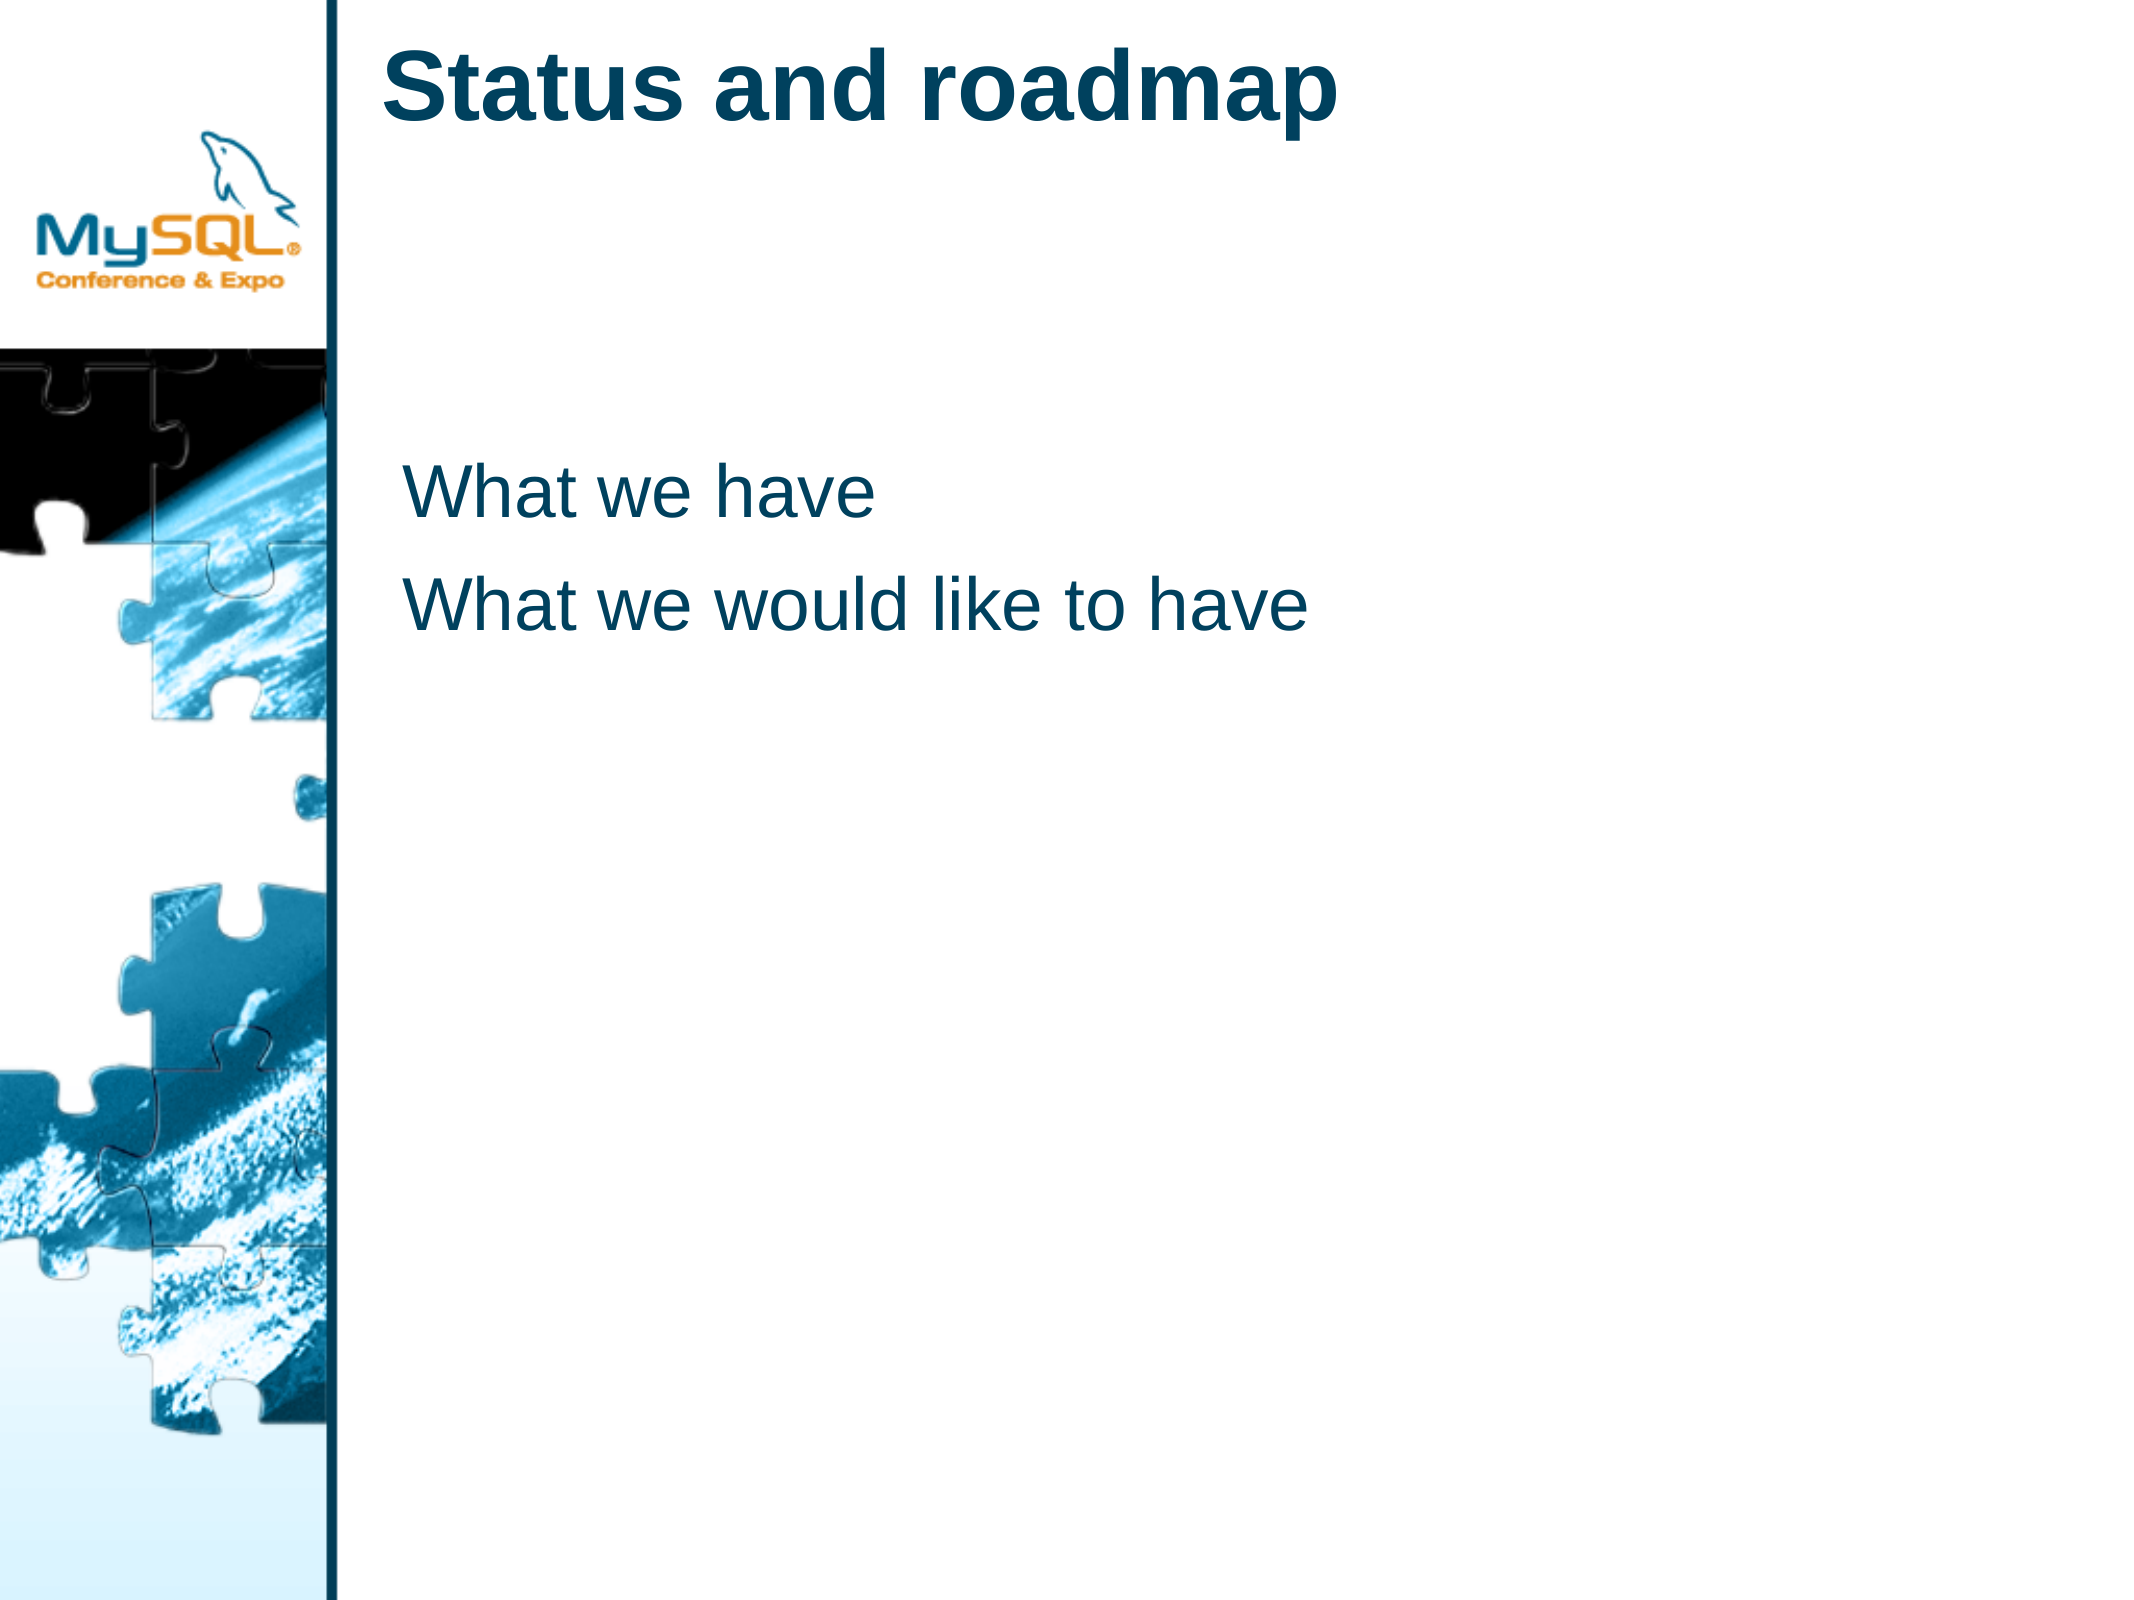

# Status and roadmap
What we have
What we would like to have